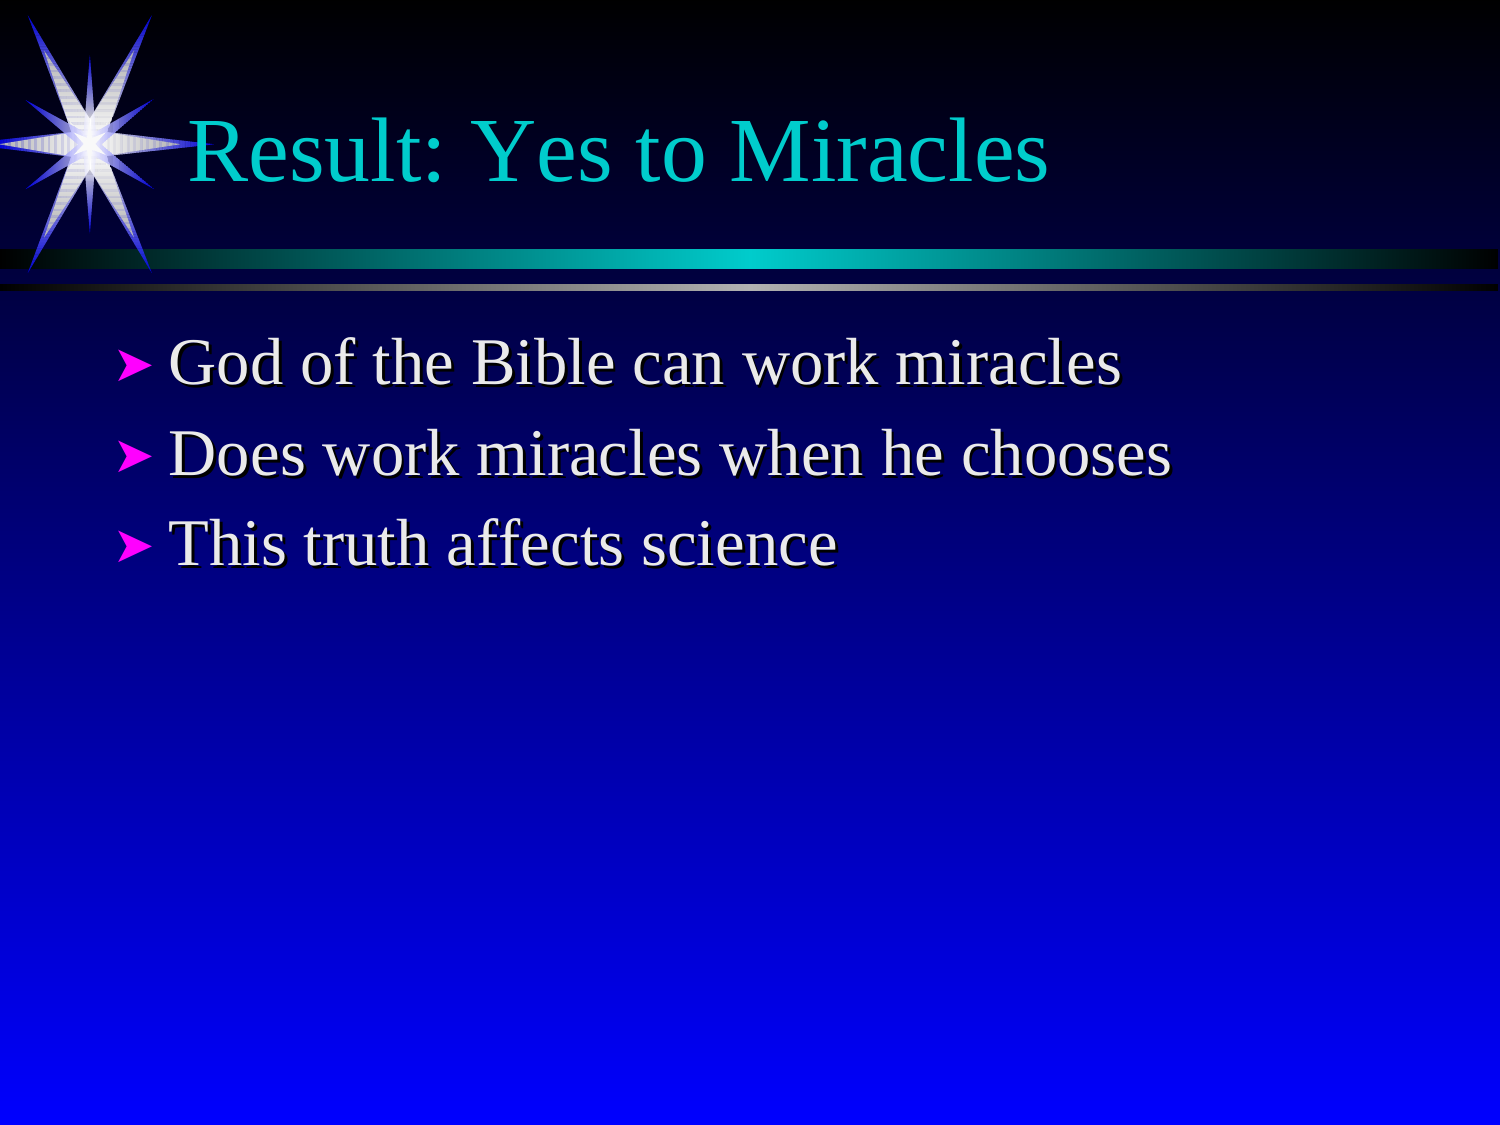

# Result: Yes to Miracles
God of the Bible can work miracles
Does work miracles when he chooses
This truth affects science